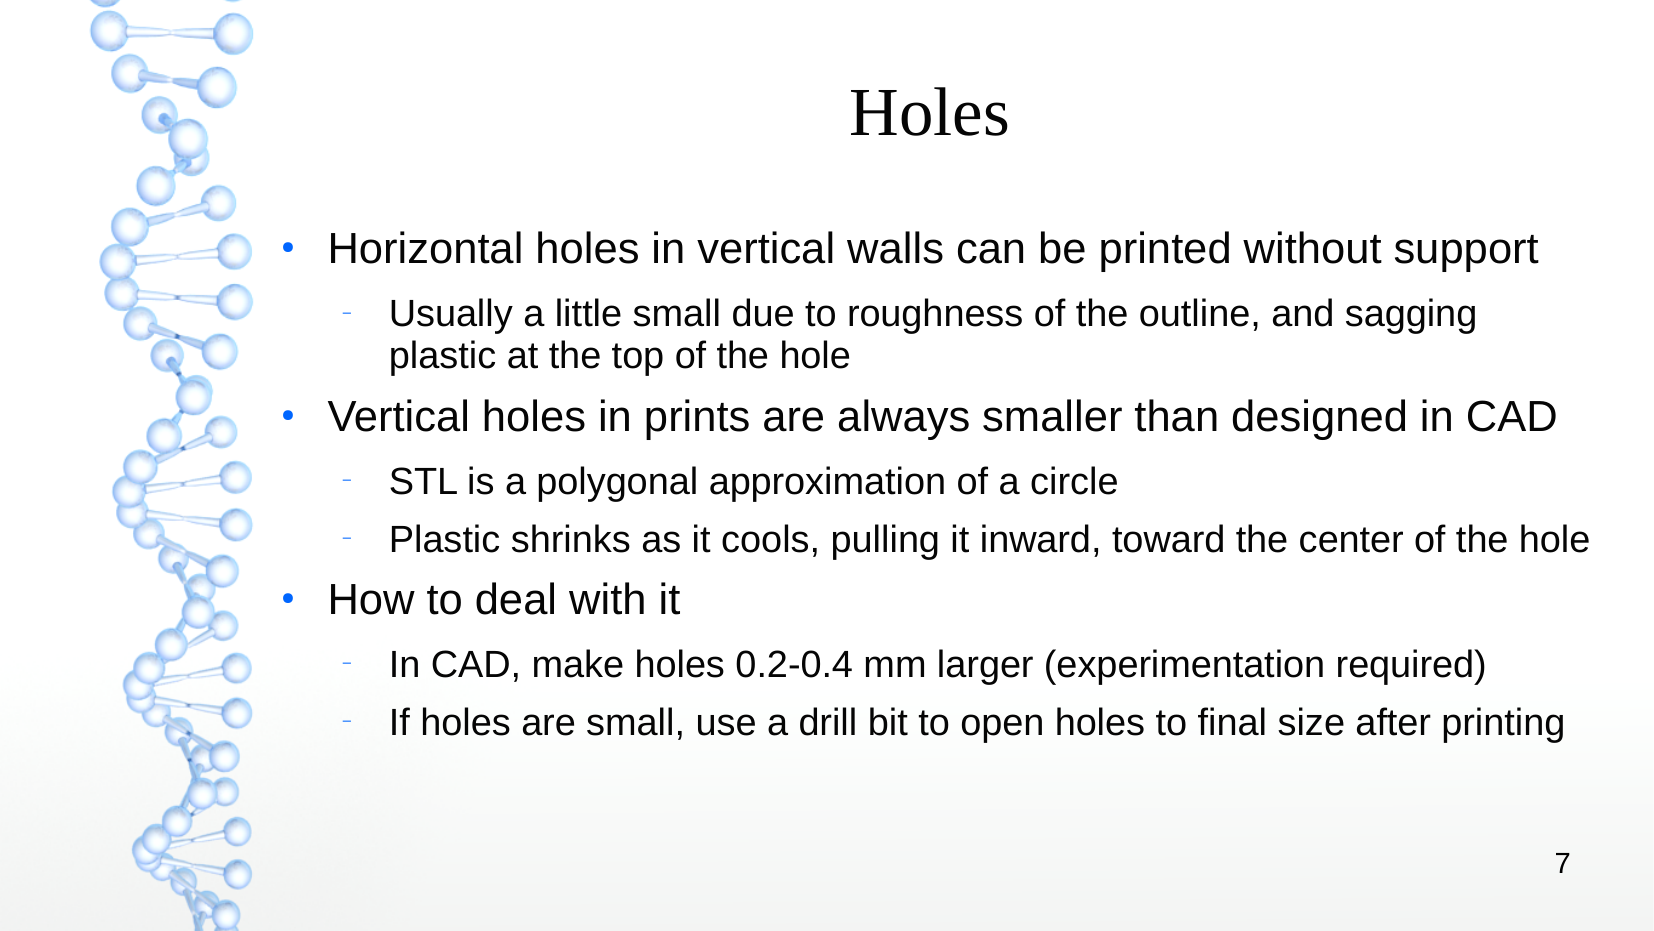

# Holes
Horizontal holes in vertical walls can be printed without support
Usually a little small due to roughness of the outline, and sagging plastic at the top of the hole
Vertical holes in prints are always smaller than designed in CAD
STL is a polygonal approximation of a circle
Plastic shrinks as it cools, pulling it inward, toward the center of the hole
How to deal with it
In CAD, make holes 0.2-0.4 mm larger (experimentation required)
If holes are small, use a drill bit to open holes to final size after printing
7